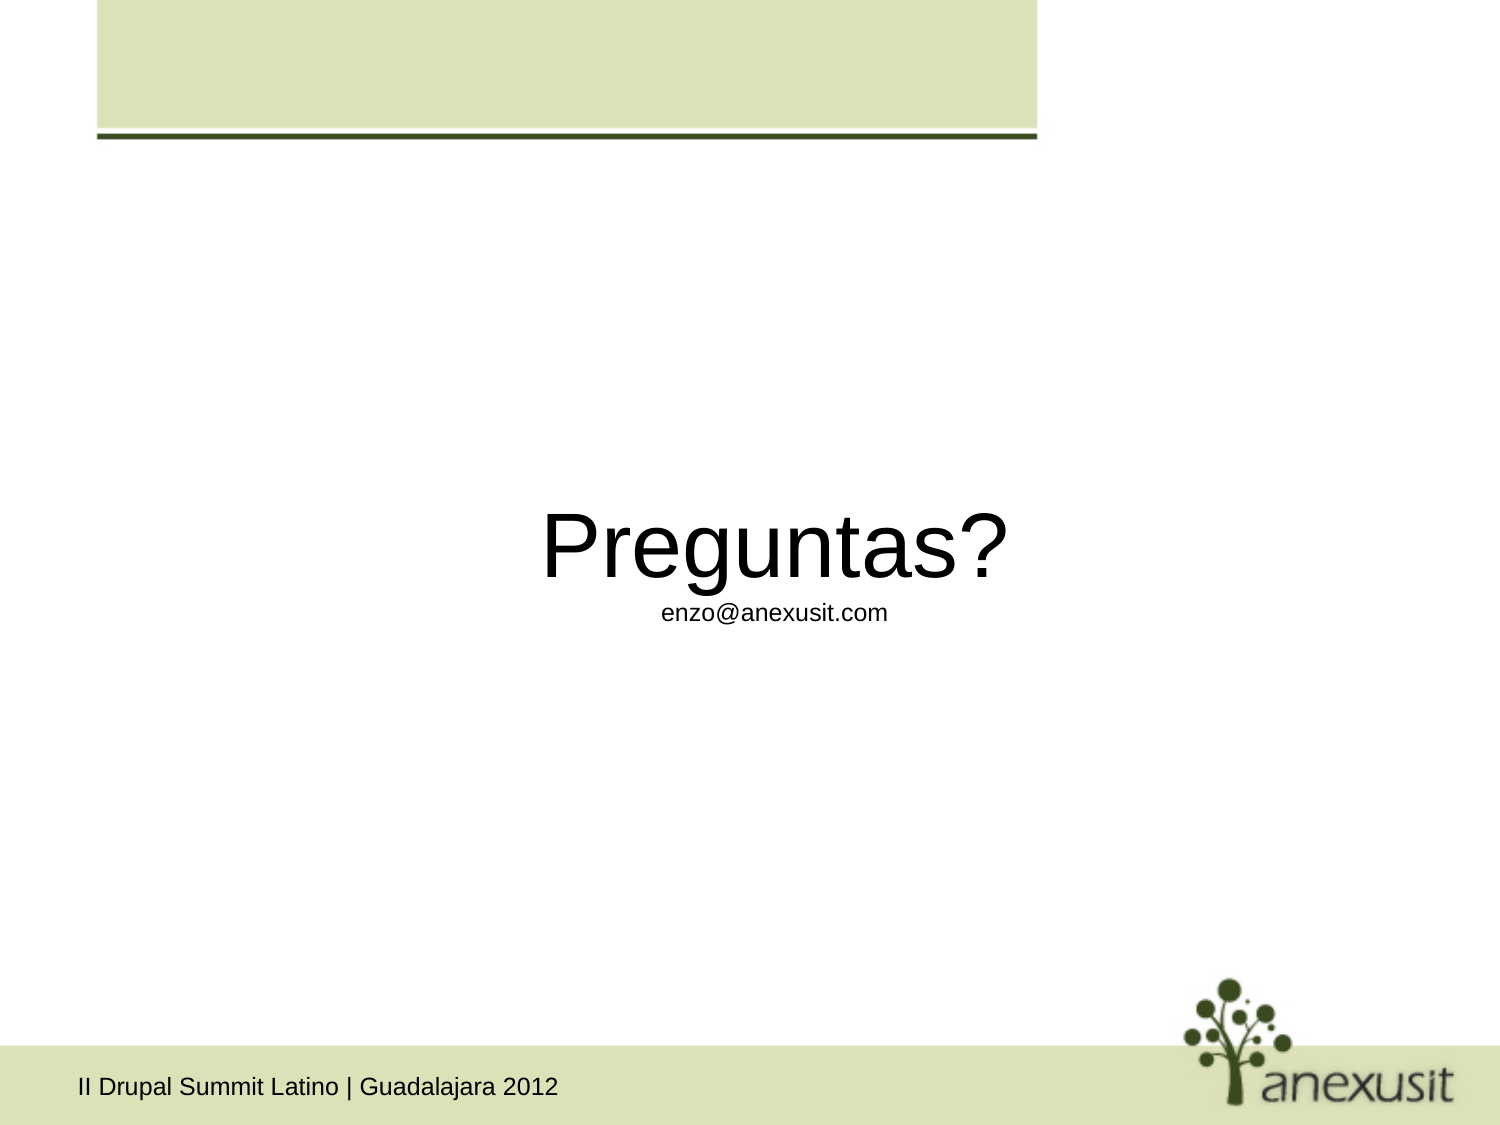

Preguntas?
enzo@anexusit.com
II Drupal Summit Latino | Guadalajara 2012